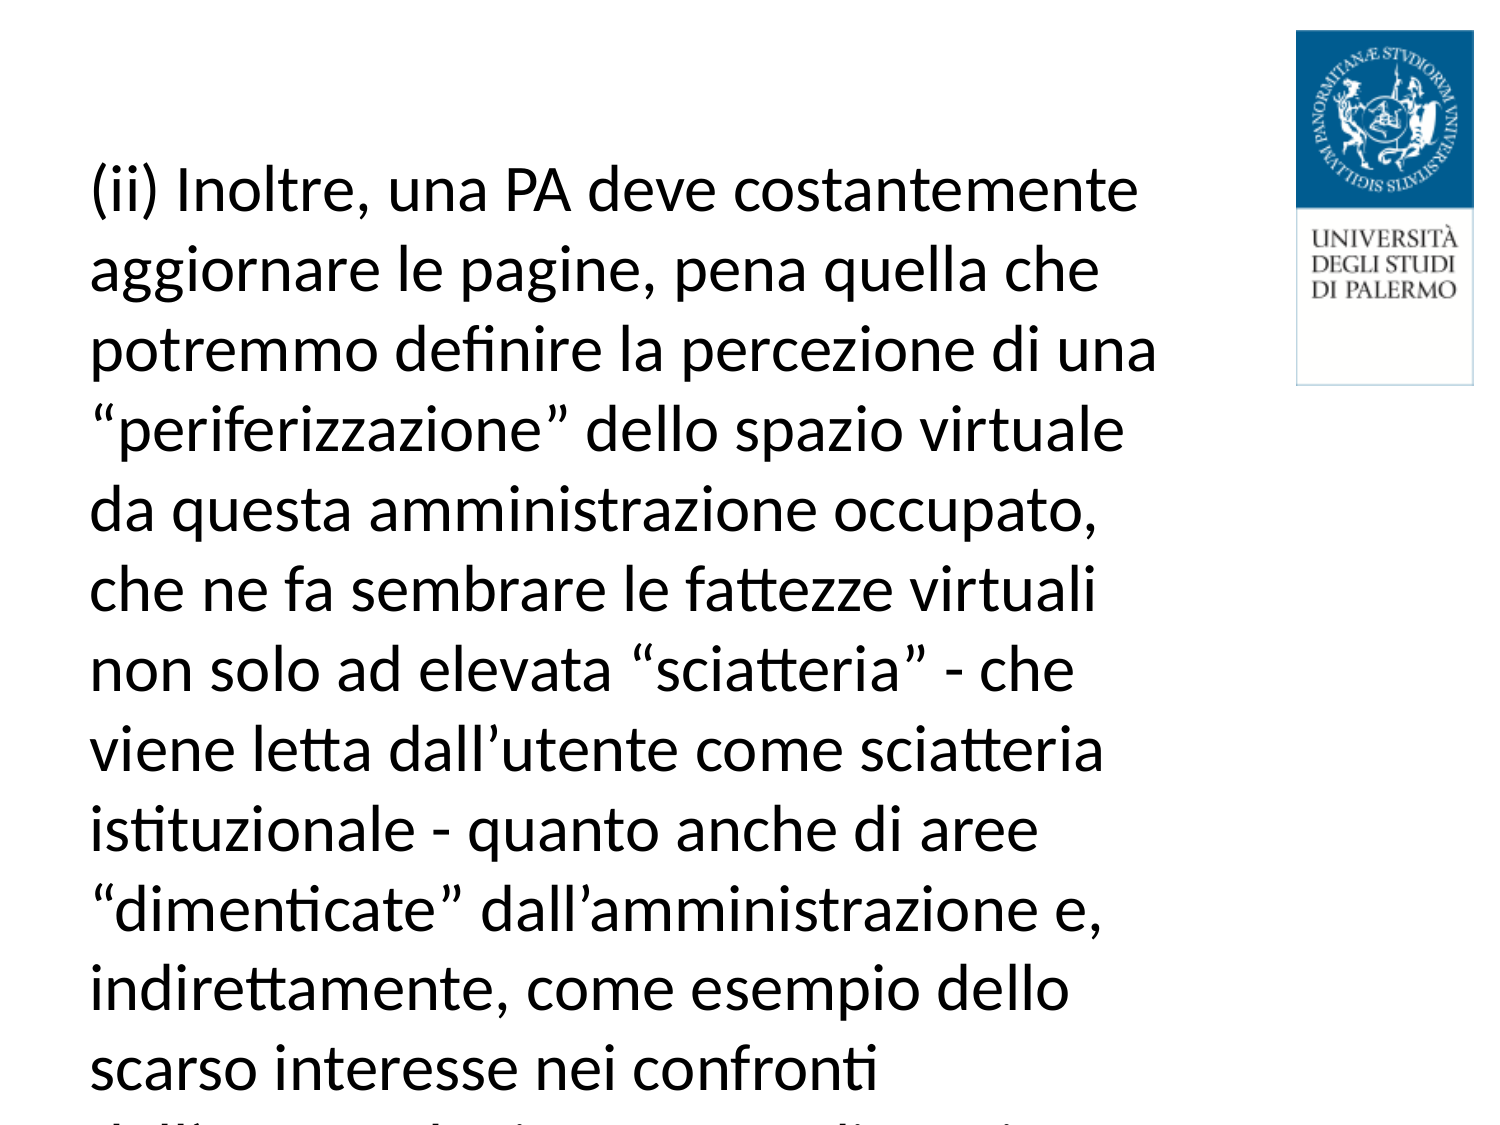

# (ii) Inoltre, una PA deve costantemente aggiornare le pagine, pena quella che potremmo definire la percezione di una “periferizzazione” dello spazio virtuale da questa amministrazione occupato, che ne fa sembrare le fattezze virtuali non solo ad elevata “sciatteria” - che viene letta dall’utente come sciatteria istituzionale - quanto anche di aree “dimenticate” dall’amministrazione e, indirettamente, come esempio dello scarso interesse nei confronti dell’utenza che invece quegli spazi tende a frequentare.
Da questo punto di vista, l’effetto sarebbe peggiore rispetto a quello di non essere presente nei social media;